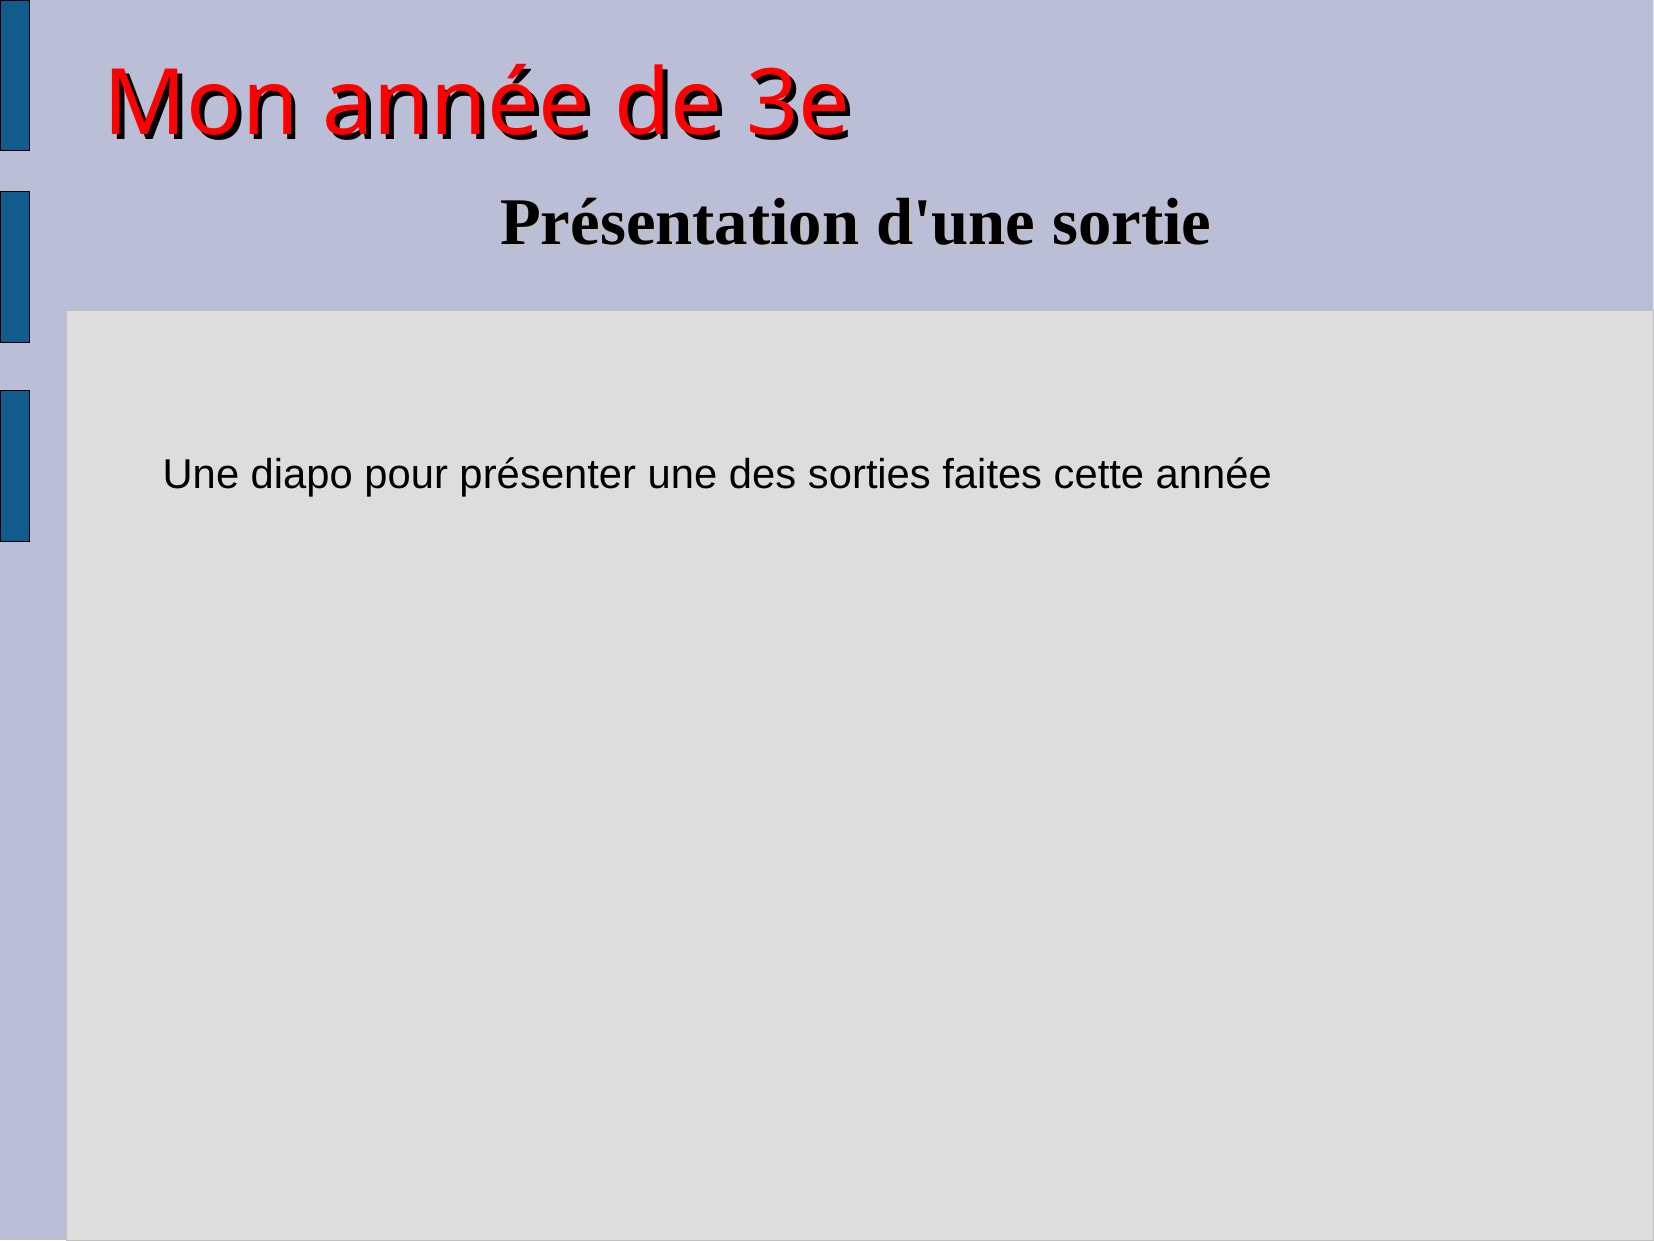

Mon année de 3e
Présentation d'une sortie
Une diapo pour présenter une des sorties faites cette année